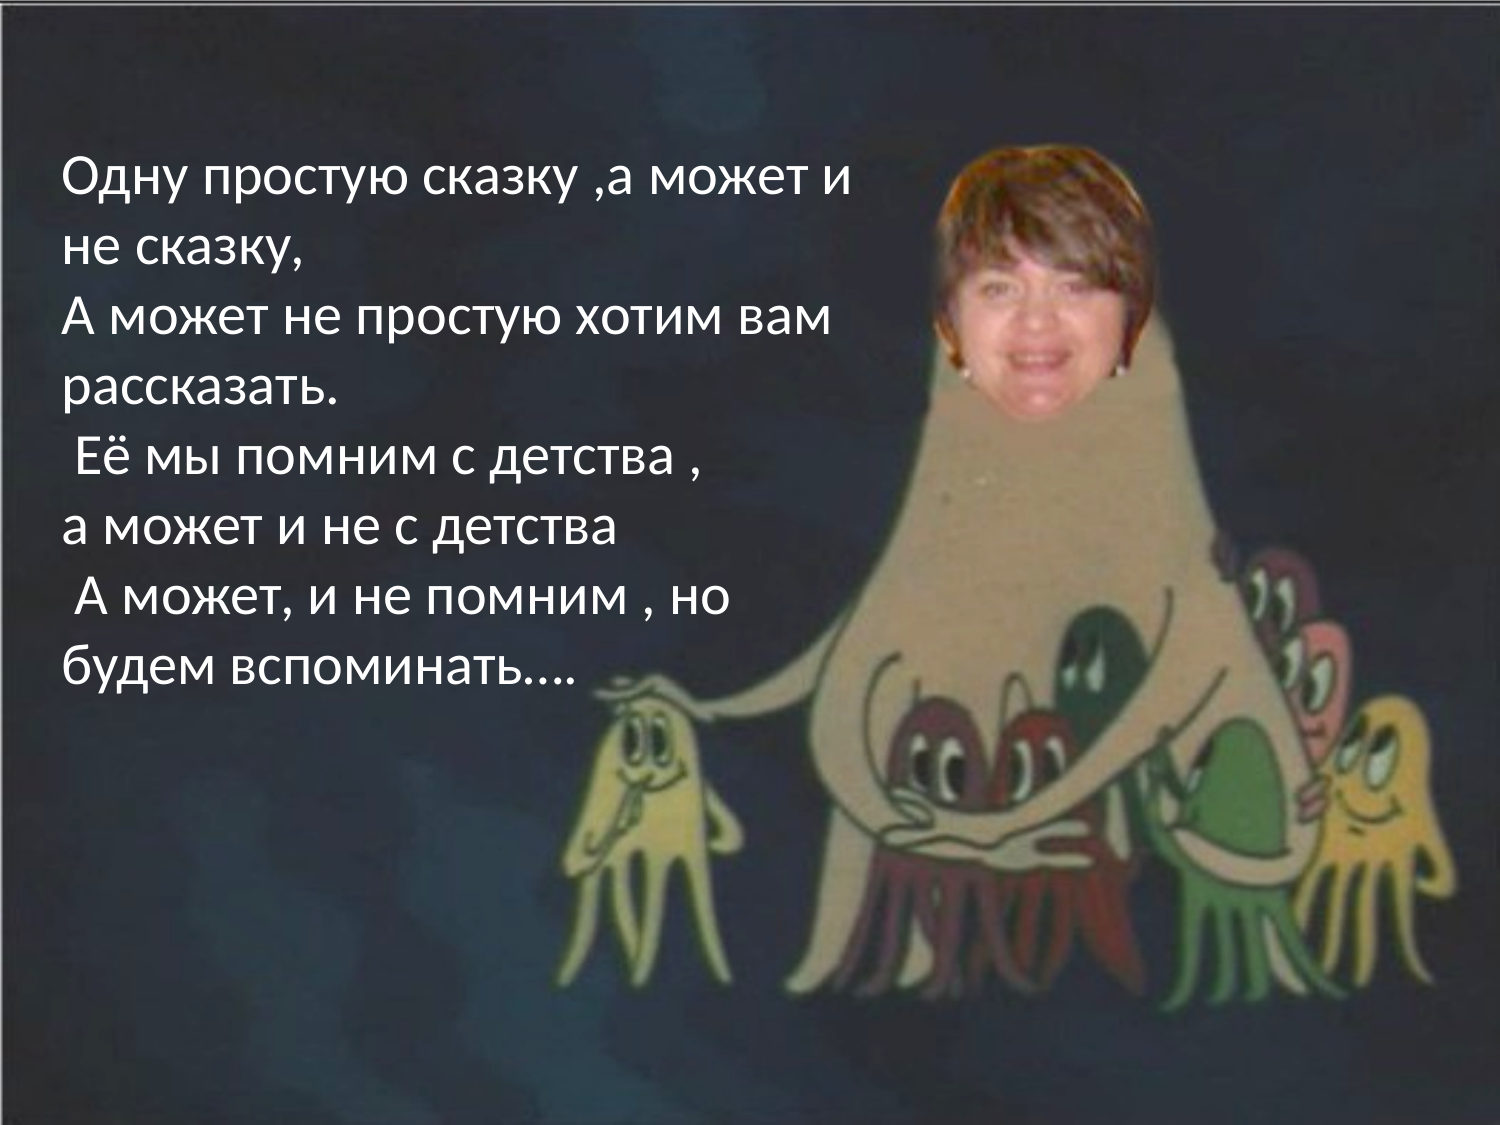

#
Одну простую сказку ,а может и не сказку,
А может не простую хотим вам рассказать.
 Её мы помним с детства ,
а может и не с детства
 А может, и не помним , но будем вспоминать….